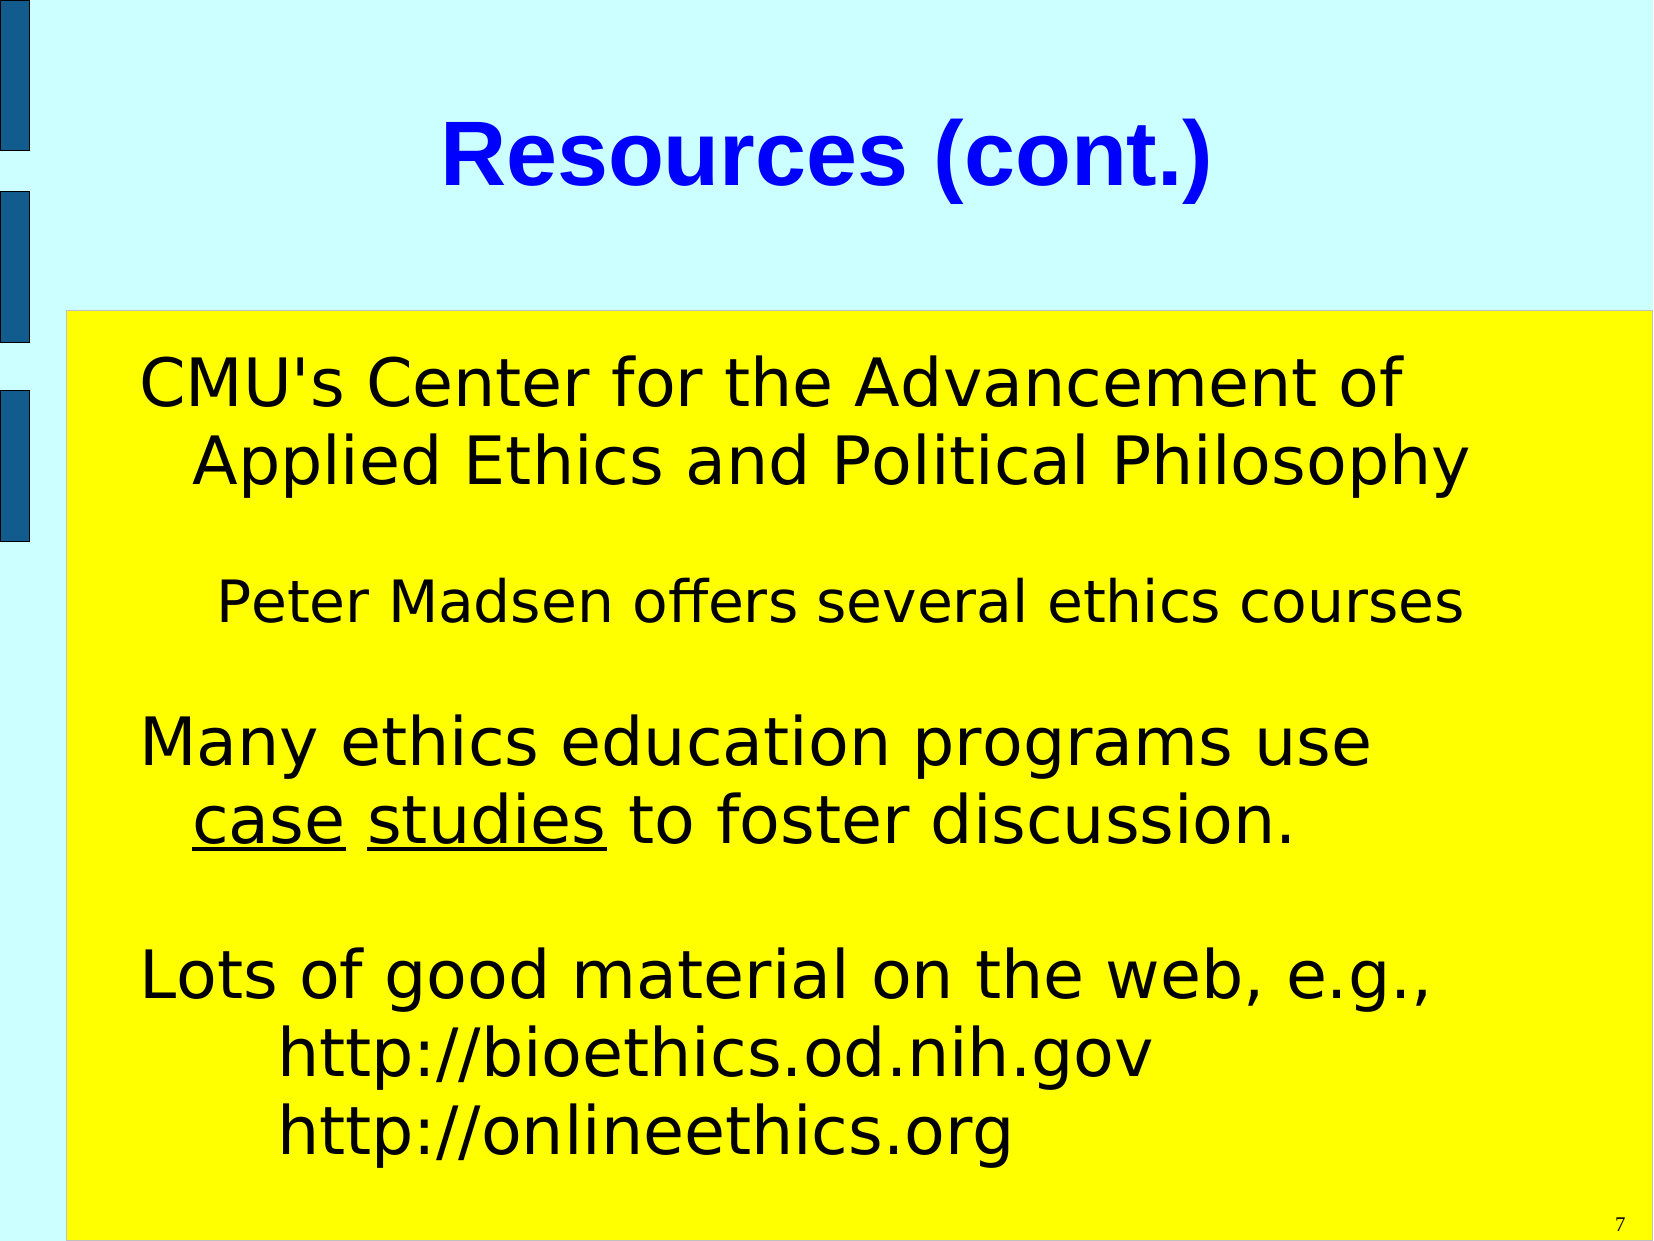

# Resources (cont.)
CMU's Center for the Advancement of Applied Ethics and Political Philosophy
Peter Madsen offers several ethics courses
Many ethics education programs use case studies to foster discussion.
Lots of good material on the web, e.g.,
 http://bioethics.od.nih.gov
 http://onlineethics.org